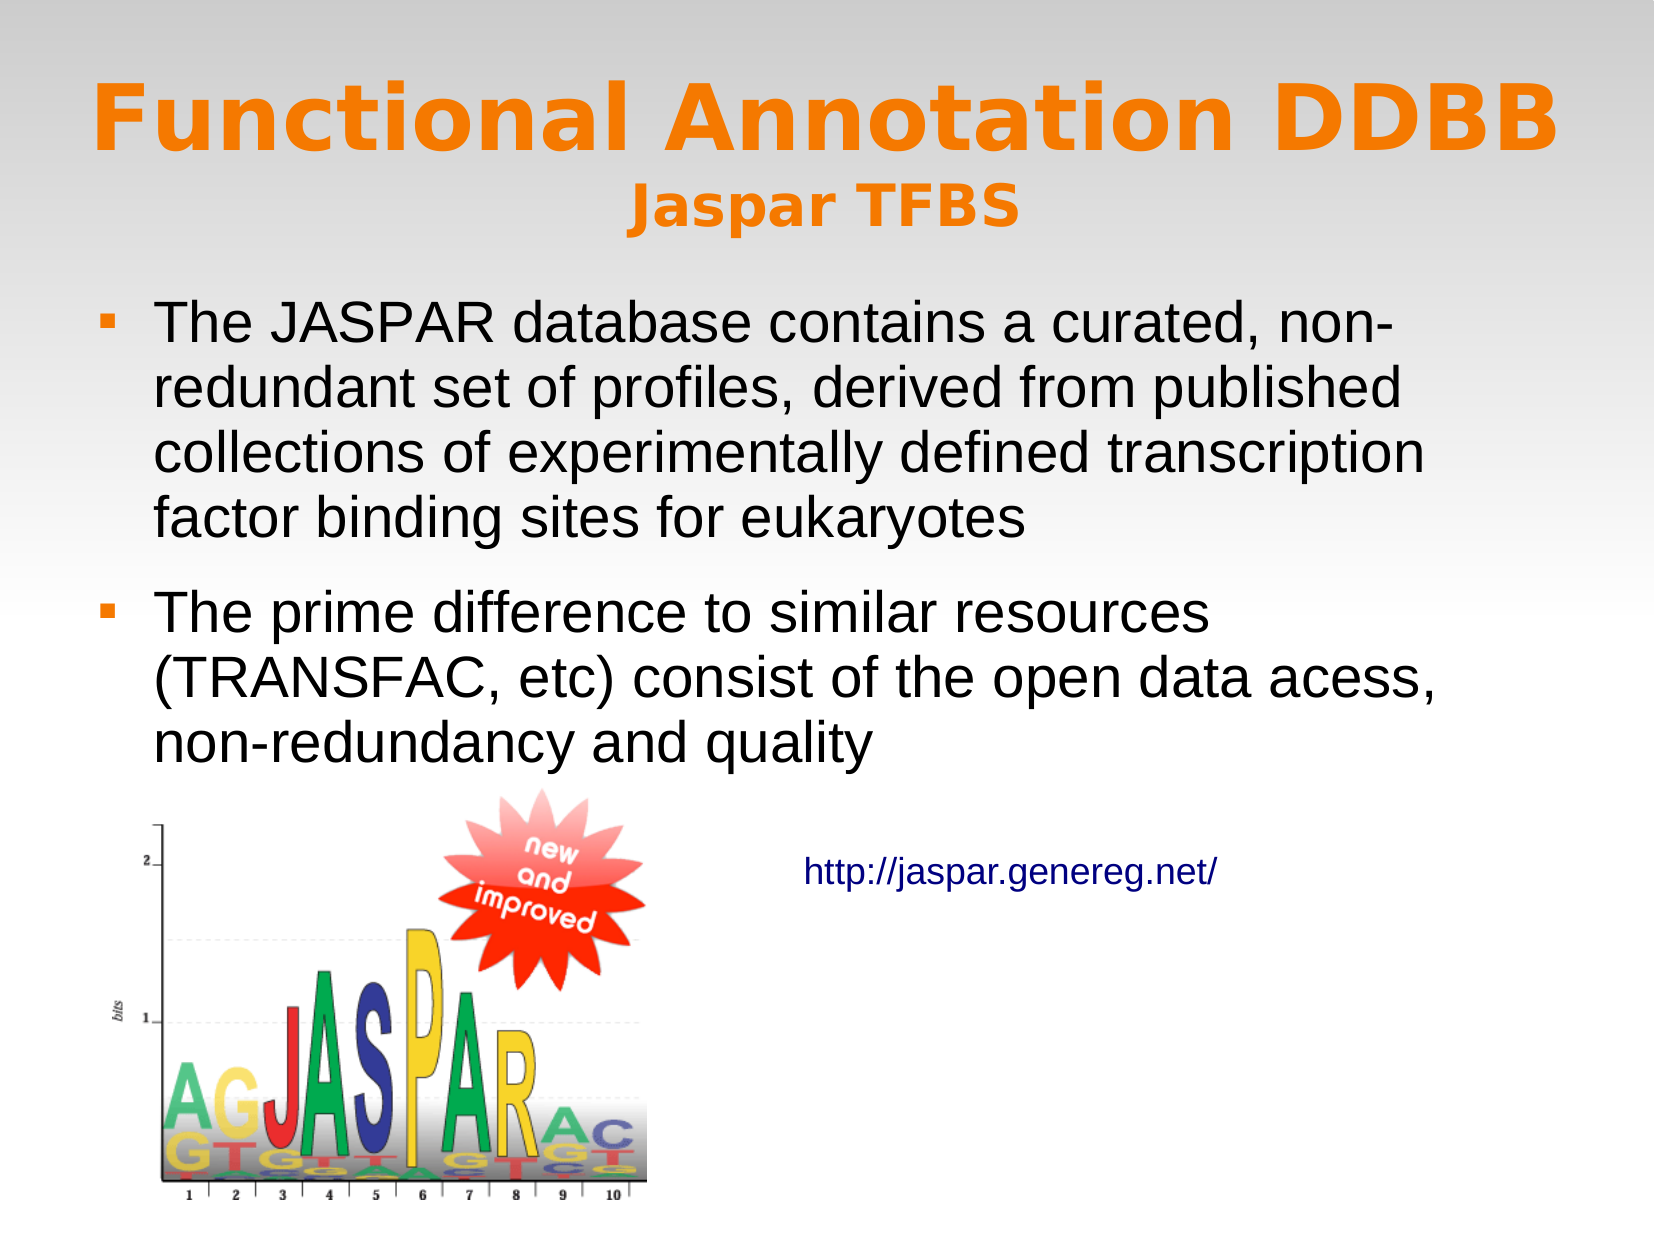

# Functional Annotation DDBB Jaspar TFBS
The JASPAR database contains a curated, non-redundant set of profiles, derived from published collections of experimentally defined transcription factor binding sites for eukaryotes
The prime difference to similar resources (TRANSFAC, etc) consist of the open data acess, non-redundancy and quality
http://jaspar.genereg.net/